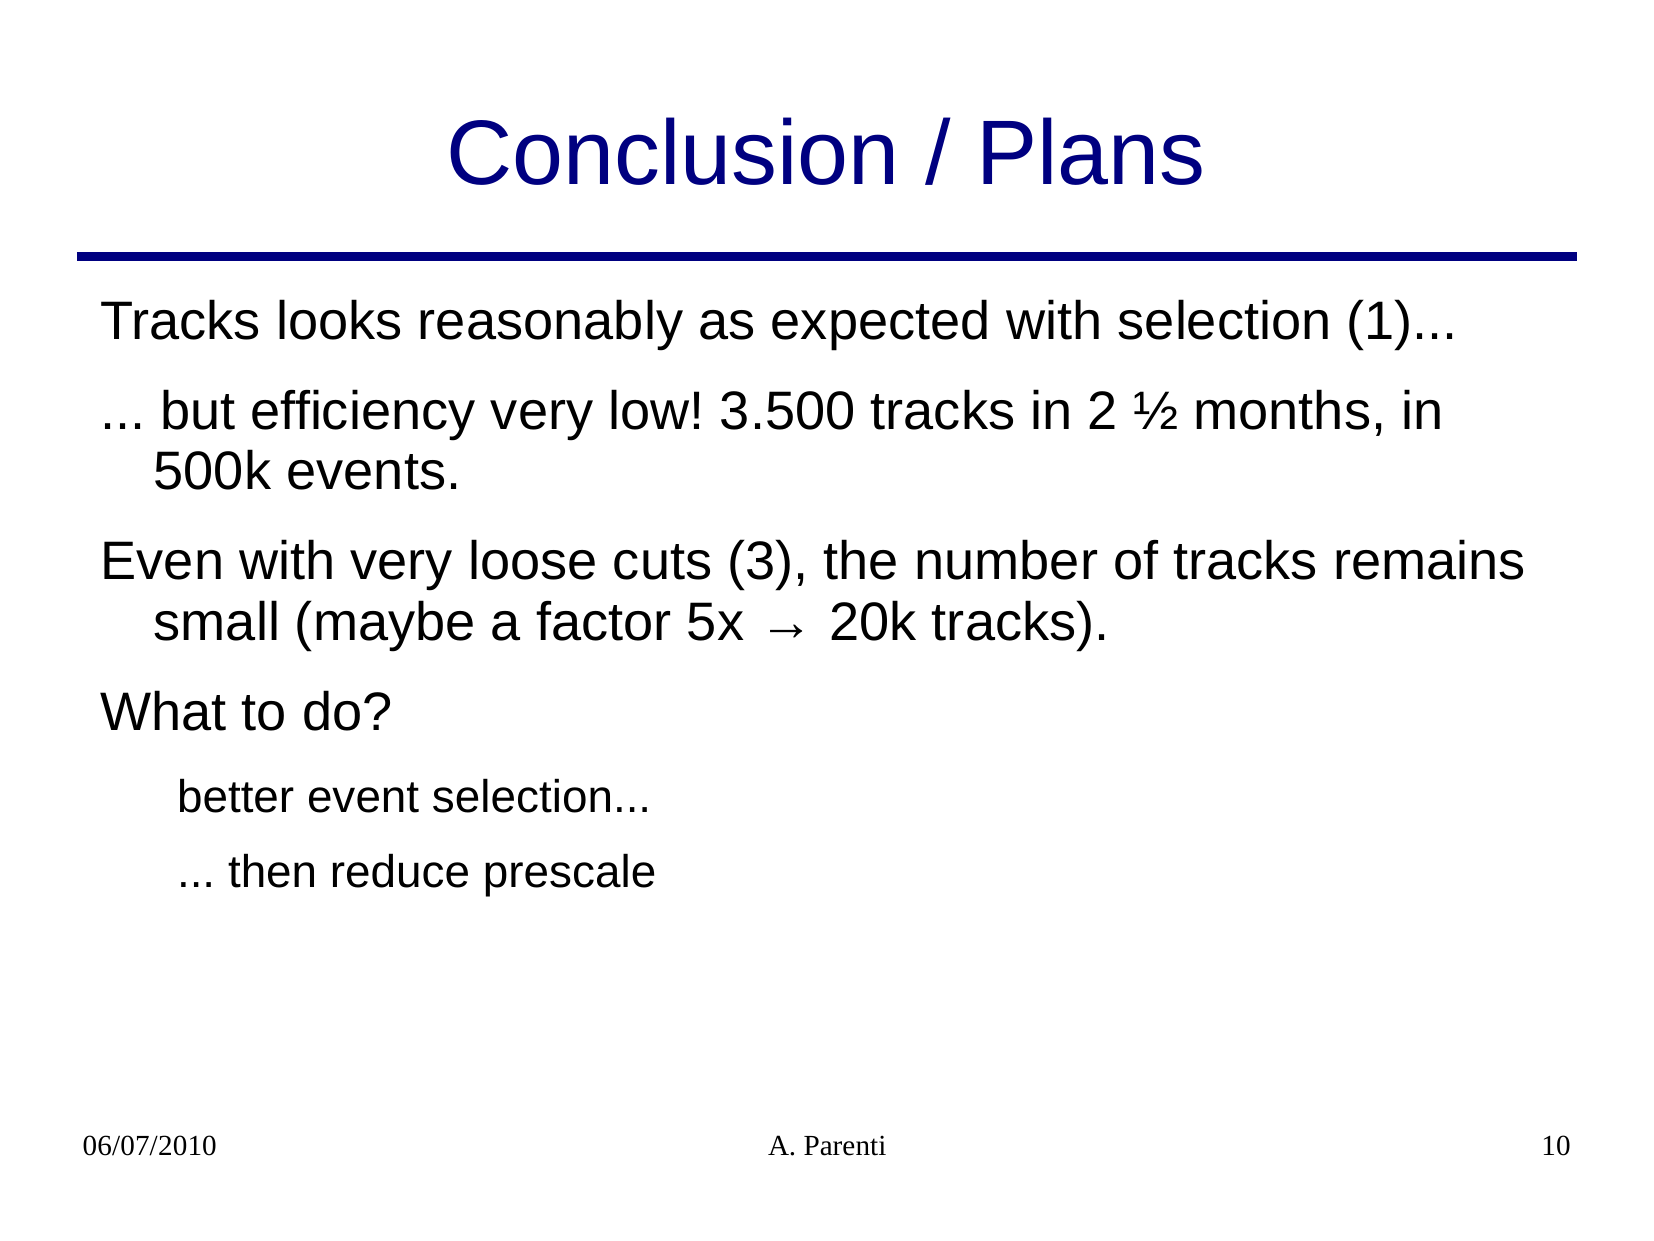

# Conclusion / Plans
Tracks looks reasonably as expected with selection (1)...
... but efficiency very low! 3.500 tracks in 2 ½ months, in 500k events.
Even with very loose cuts (3), the number of tracks remains small (maybe a factor 5x → 20k tracks).
What to do?
better event selection...
... then reduce prescale
10